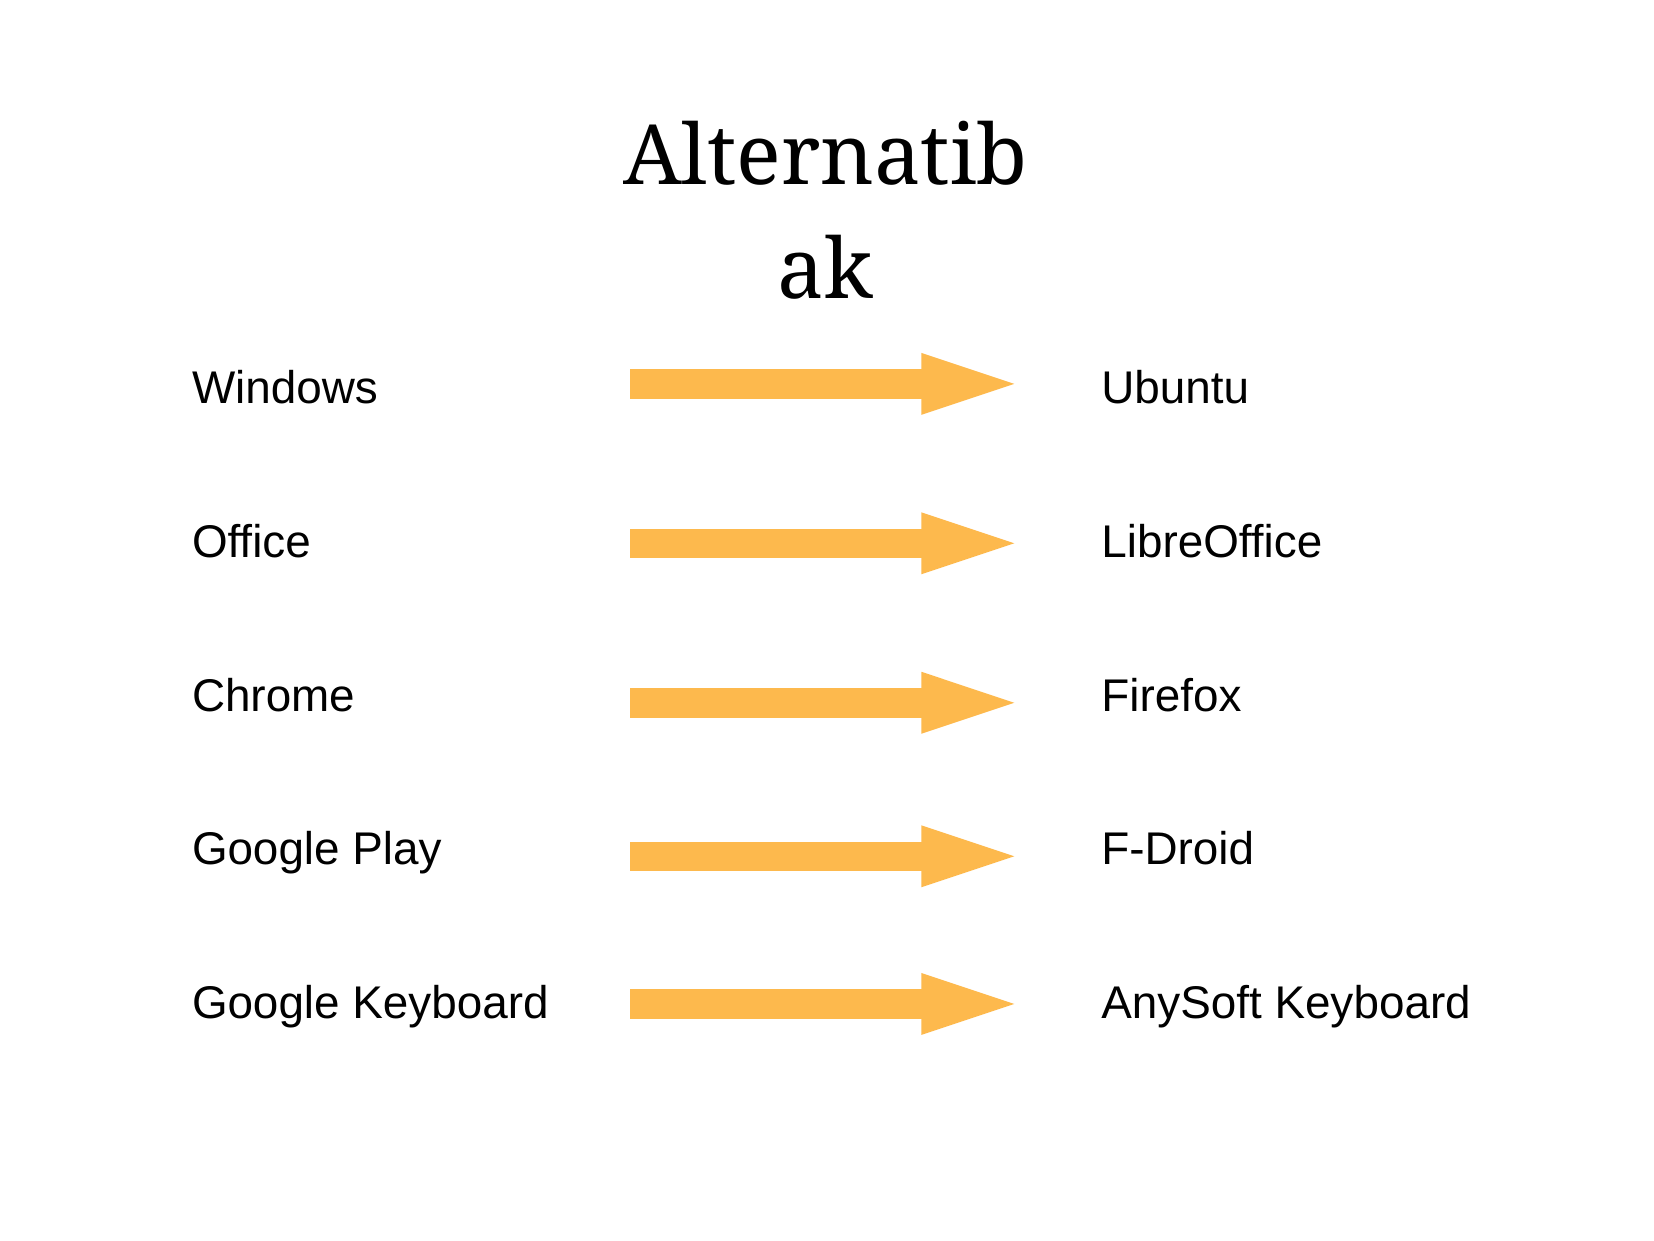

Alternatibak
Windows
Office
Chrome
Google Play
Google Keyboard
Ubuntu
LibreOffice
Firefox
F-Droid
AnySoft Keyboard